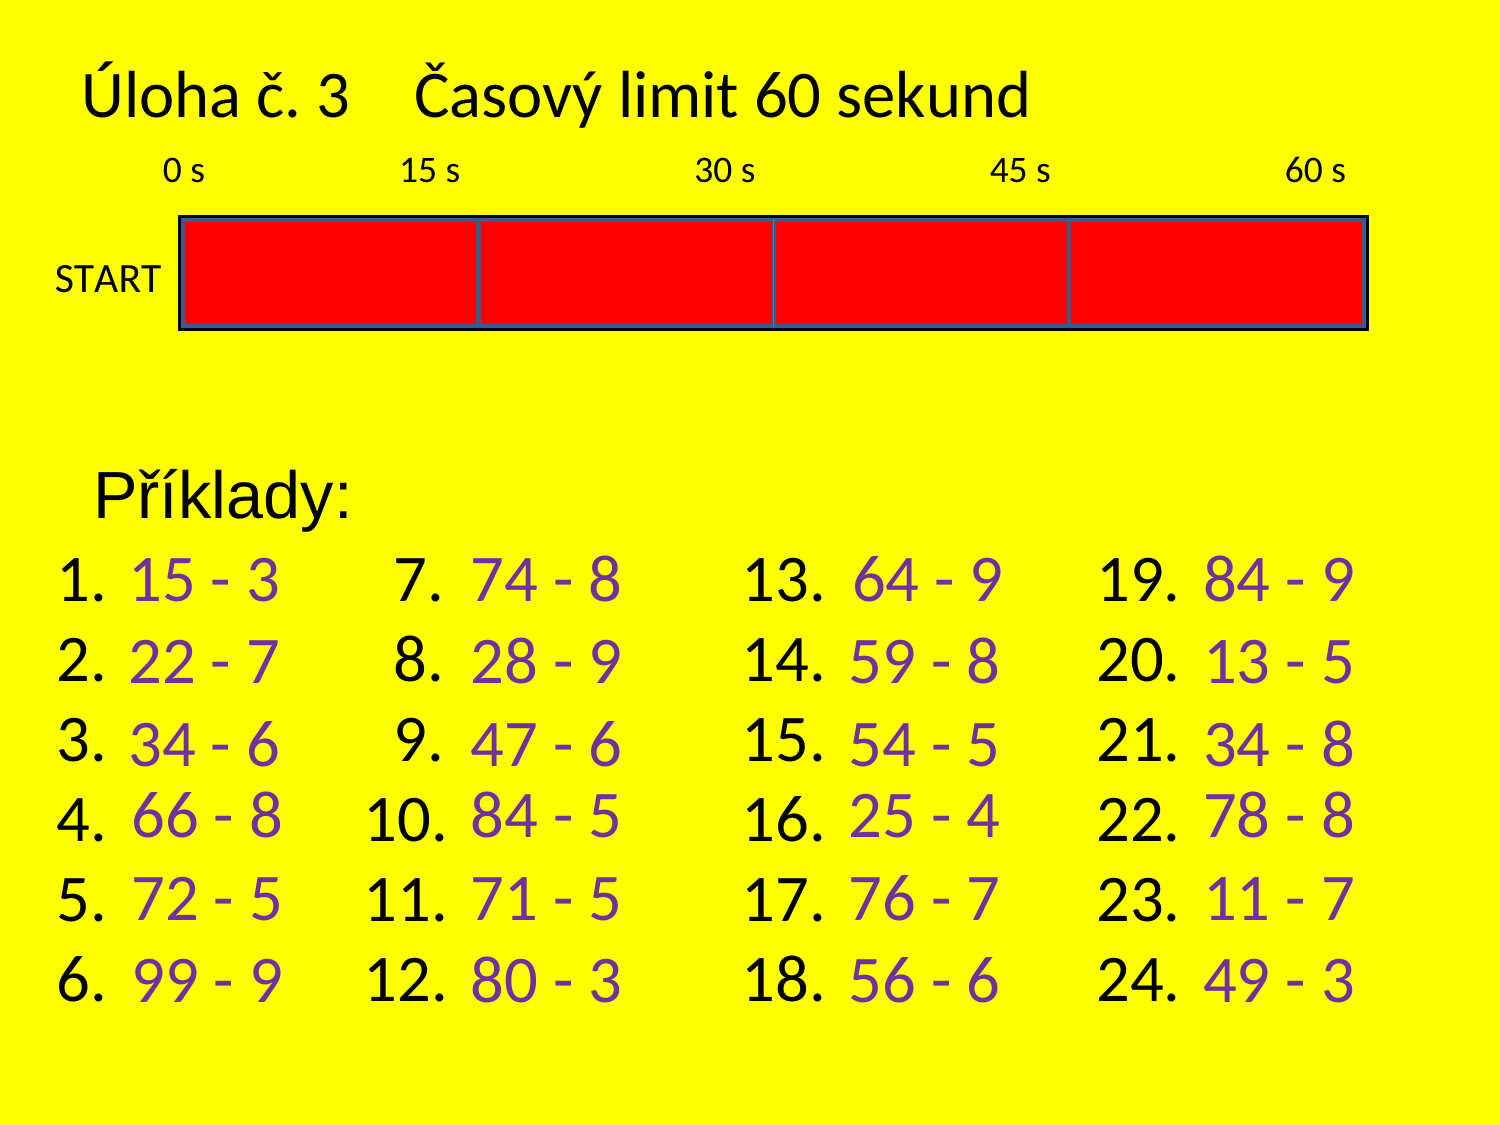

Úloha č. 3
Časový limit 60 sekund
0 s
15 s
30 s
45 s
60 s
START
Příklady:
1.
2.
3.
4.
5.
6.
15 - 3
 7.
 8.
 9.
10.
11.
12.
74 - 8
13.
14.
15.
16.
17.
18.
 64 - 9
19.
20.
21.
22.
23.
24.
84 - 9
22 - 7
28 - 9
59 - 8
13 - 5
34 - 6
47 - 6
54 - 5
34 - 8
 66 - 8
84 - 5
25 - 4
78 - 8
 72 - 5
71 - 5
76 - 7
11 - 7
 99 - 9
80 - 3
56 - 6
49 - 3